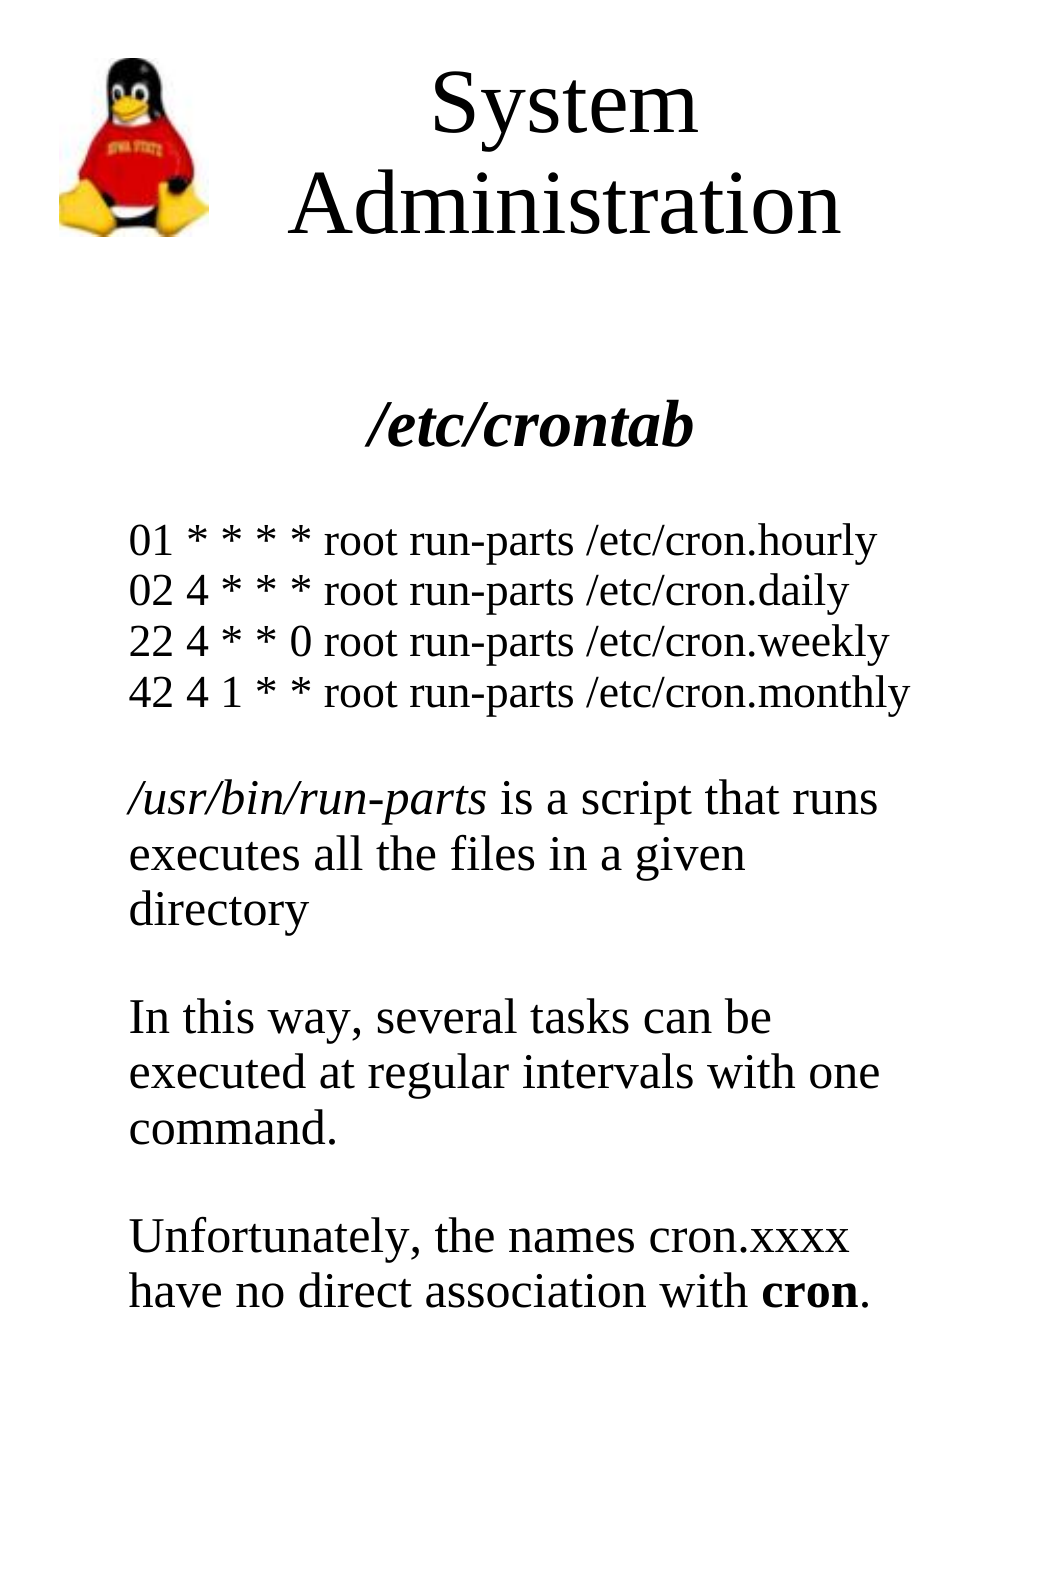

# System Administration
/etc/crontab
01 * * * * root run-parts /etc/cron.hourly
02 4 * * * root run-parts /etc/cron.daily
22 4 * * 0 root run-parts /etc/cron.weekly
42 4 1 * * root run-parts /etc/cron.monthly
/usr/bin/run-parts is a script that runs executes all the files in a given directory
In this way, several tasks can be executed at regular intervals with one command.
Unfortunately, the names cron.xxxx have no direct association with cron.